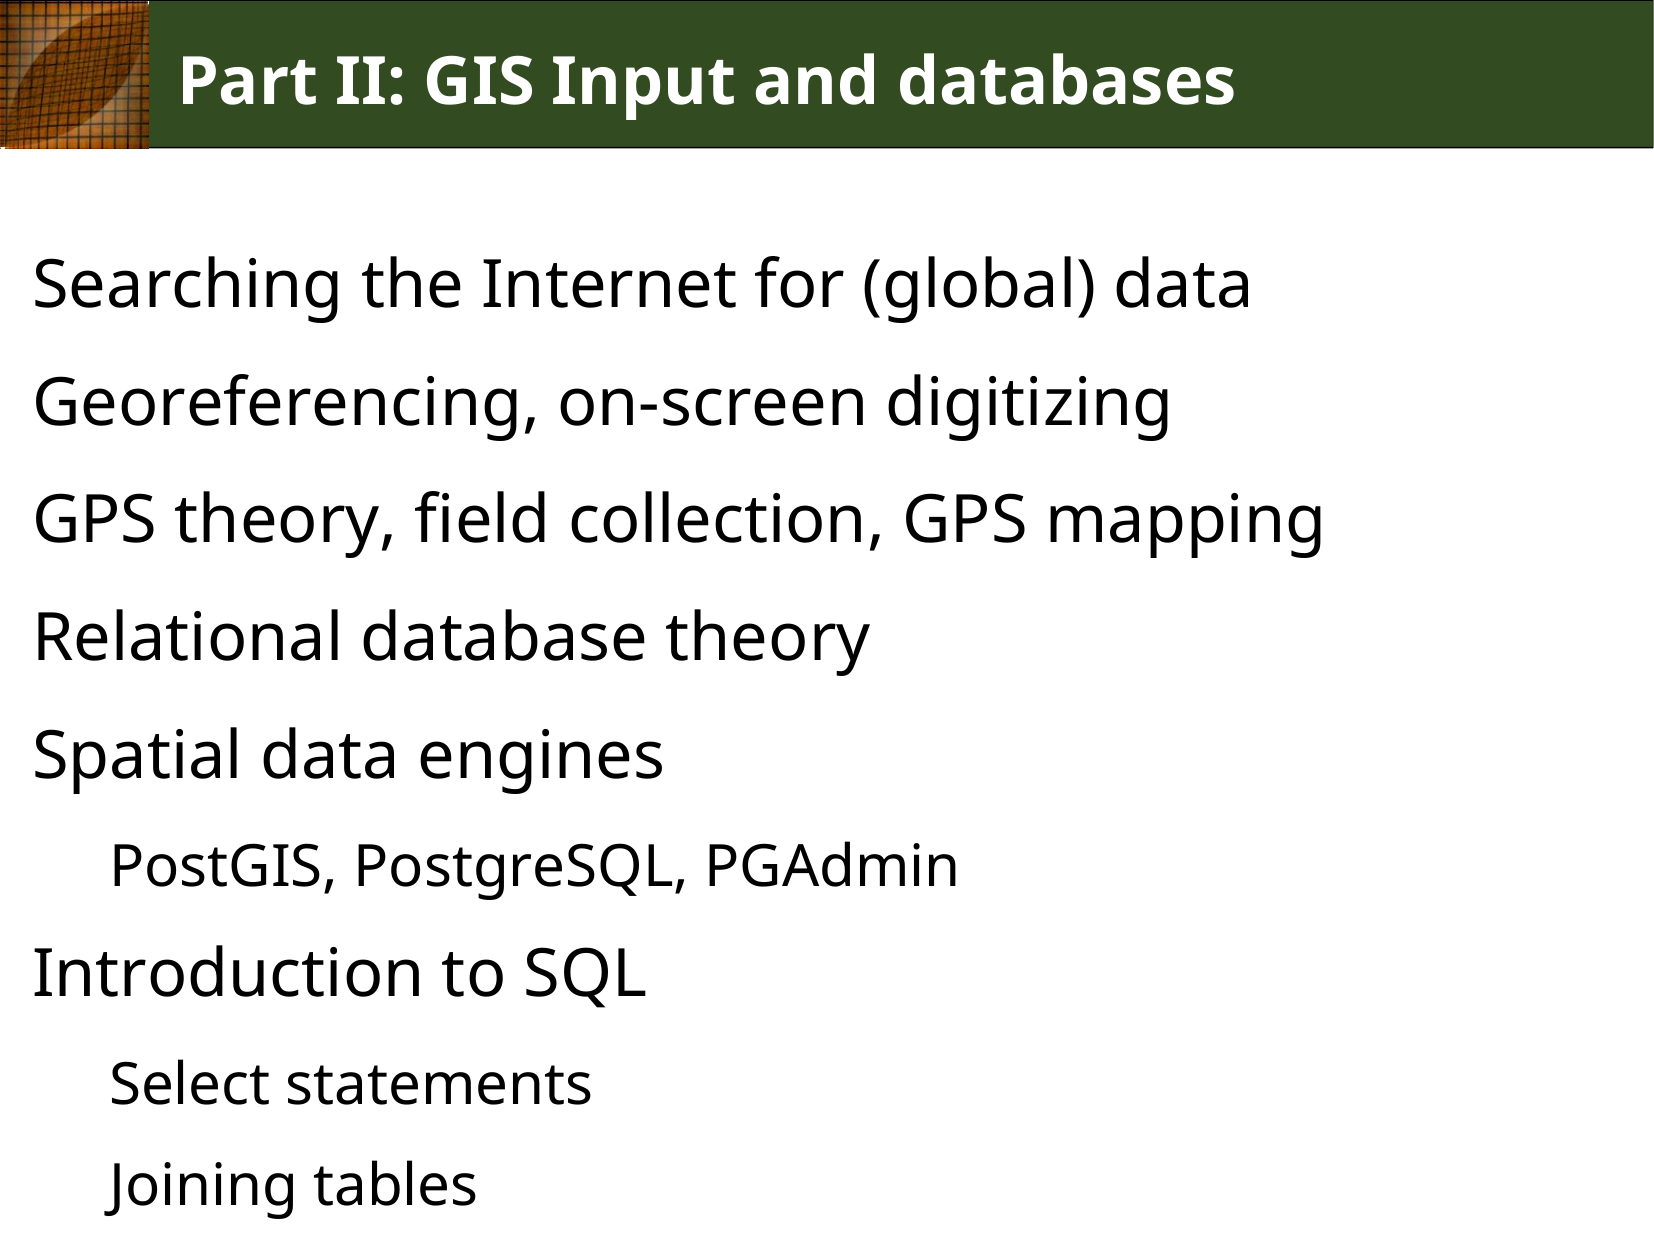

# Part II: GIS Input and databases
Searching the Internet for (global) data
Georeferencing, on-screen digitizing
GPS theory, field collection, GPS mapping
Relational database theory
Spatial data engines
PostGIS, PostgreSQL, PGAdmin
Introduction to SQL
Select statements
Joining tables